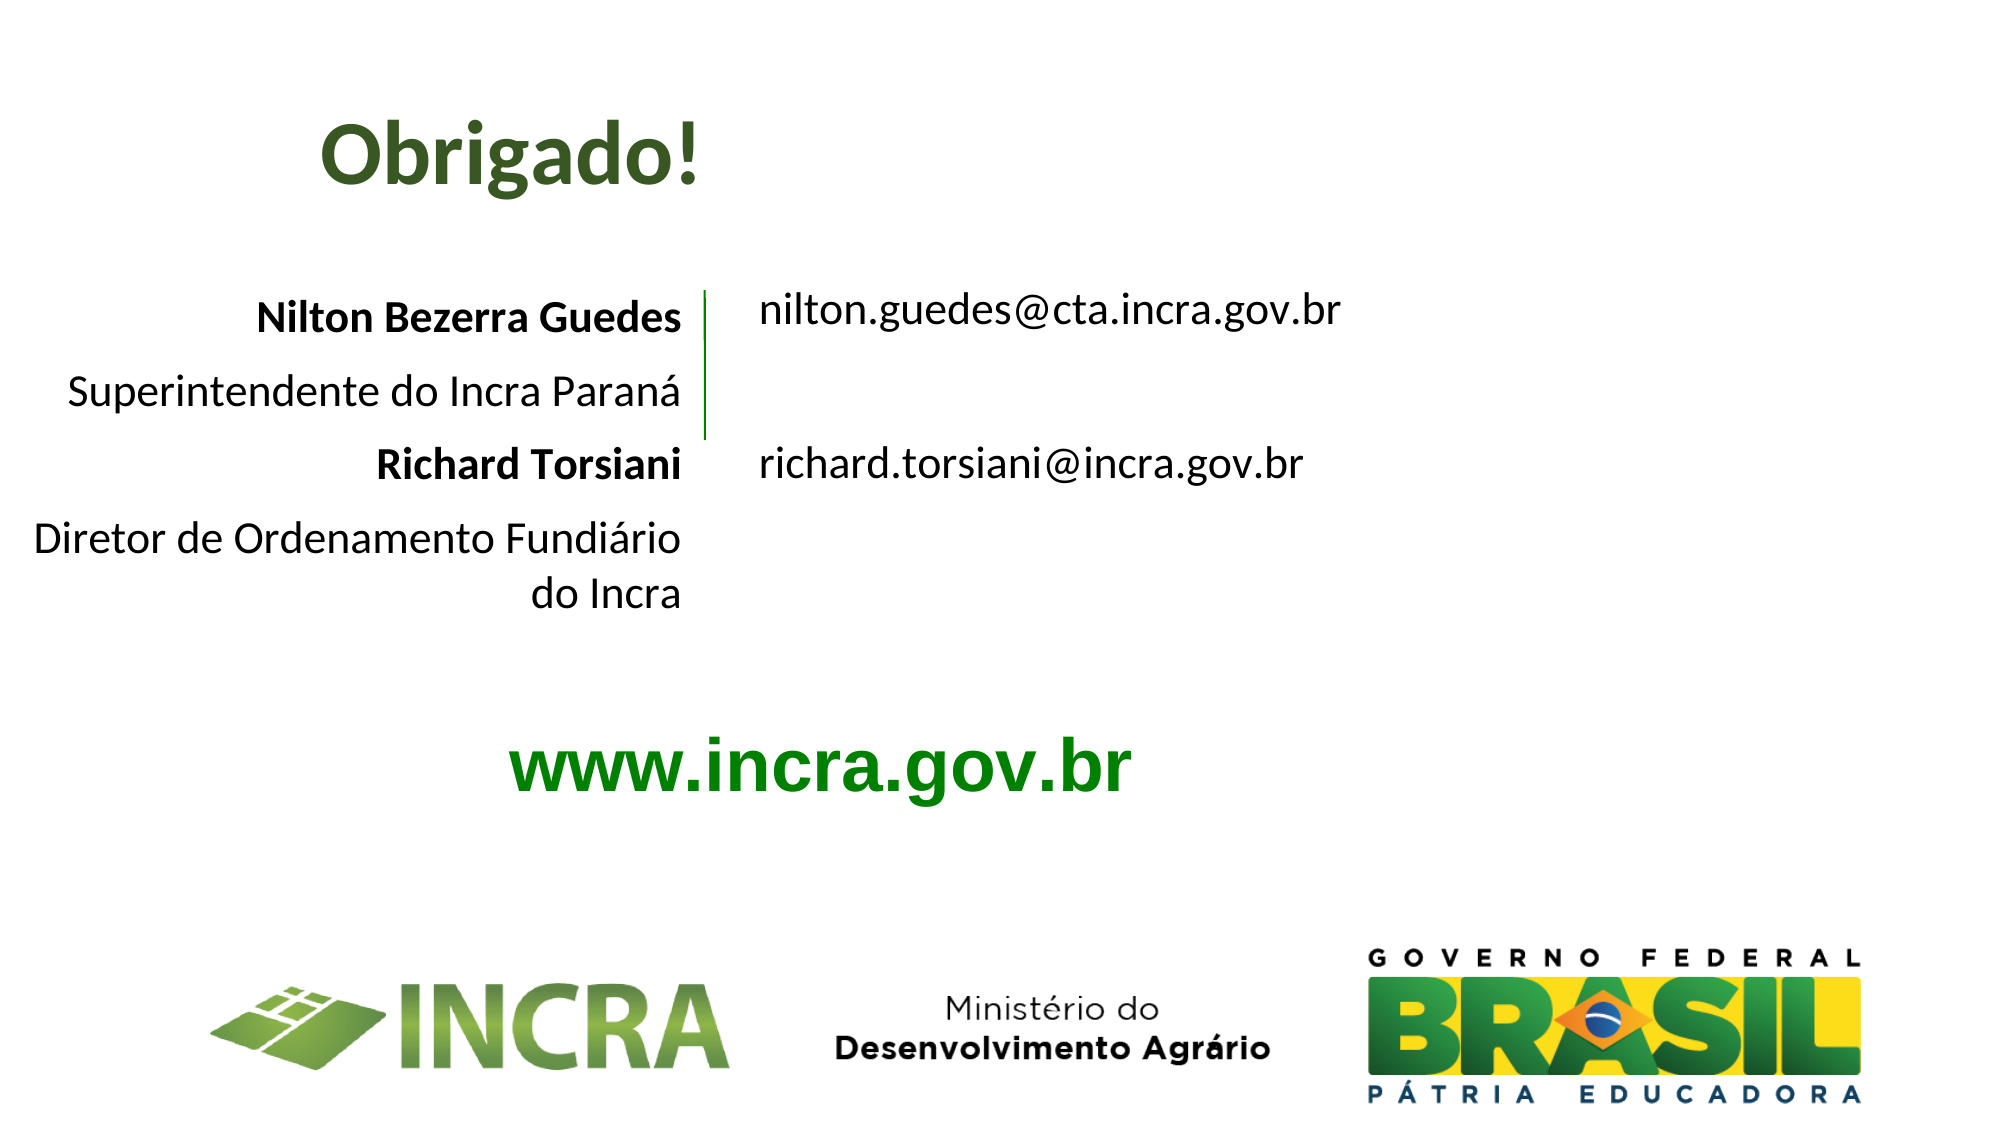

Obrigado!
nilton.guedes@cta.incra.gov.br
Nilton Bezerra Guedes
Superintendente do Incra Paraná
Richard Torsiani
Diretor de Ordenamento Fundiário do Incra
richard.torsiani@incra.gov.br
www.incra.gov.br